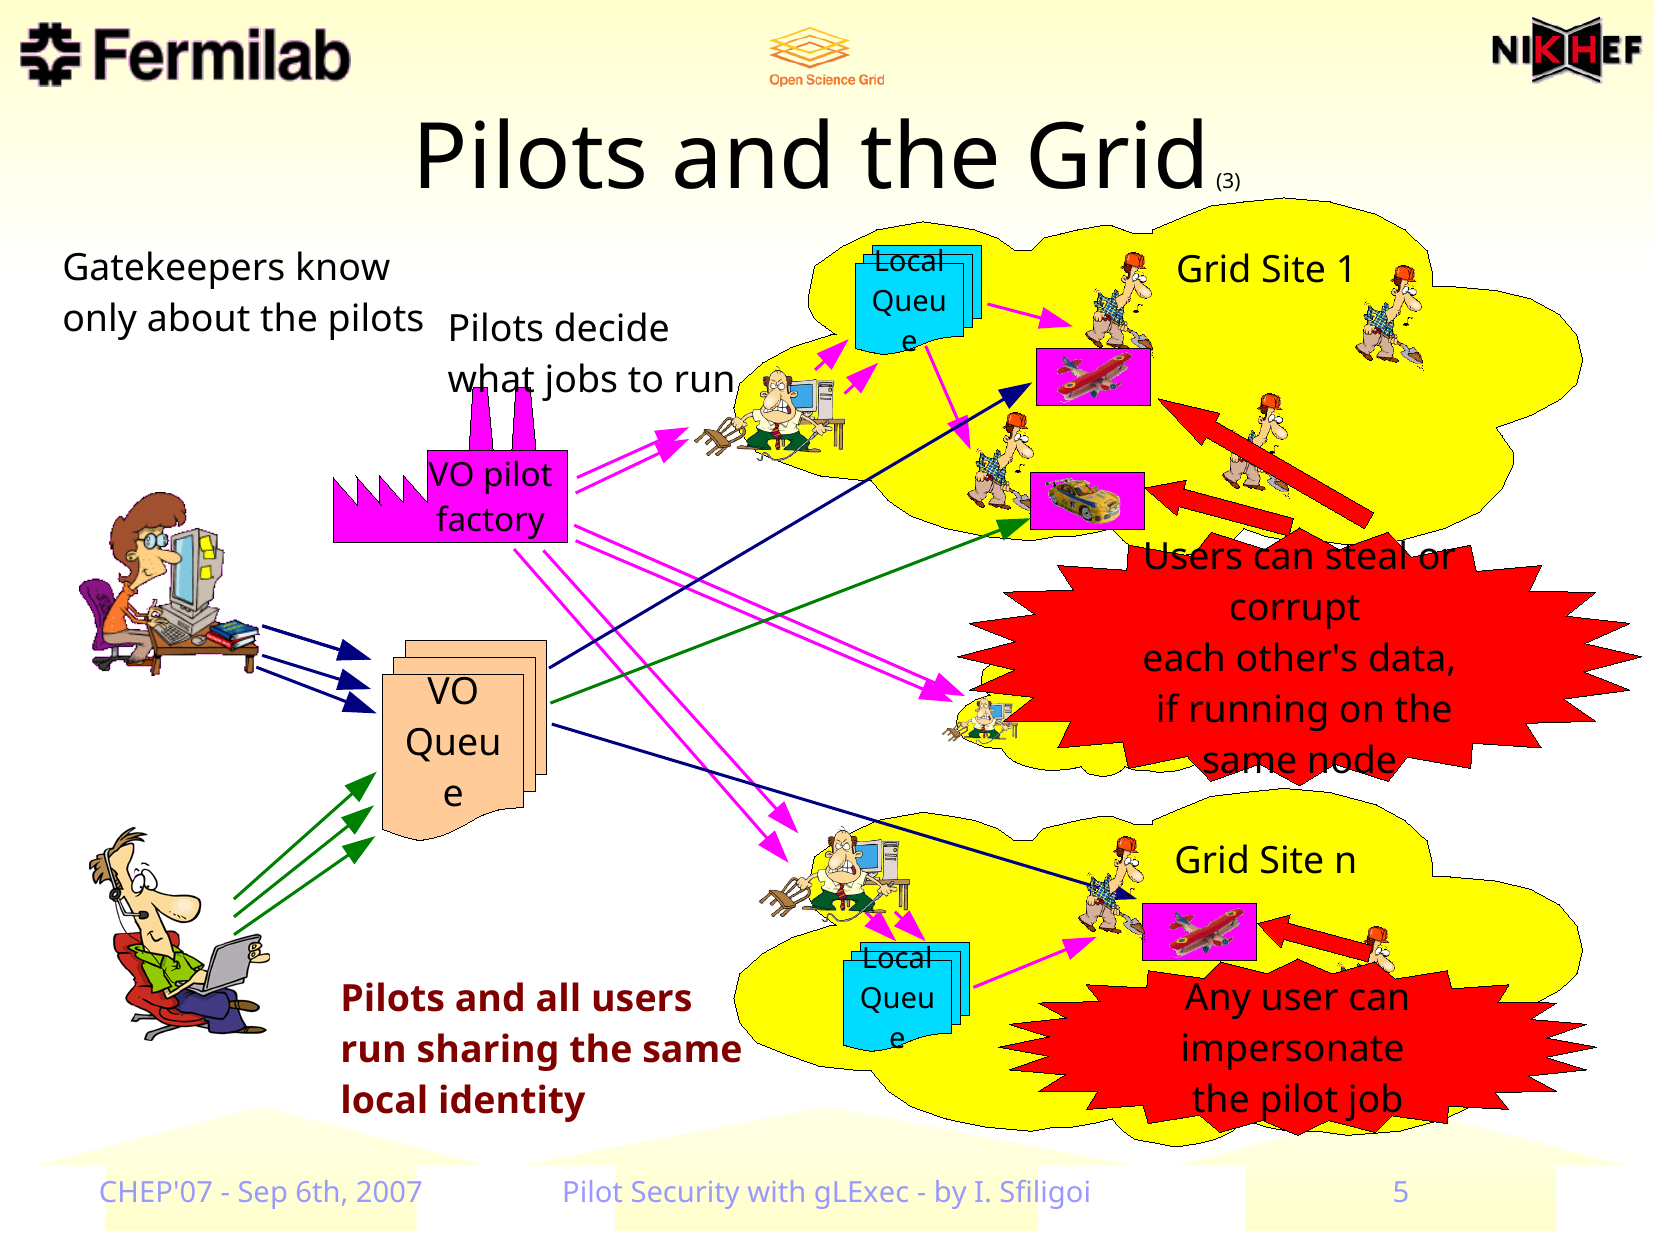

# Pilots and the Grid (3)
Grid Site 1
Gatekeepers know
only about the pilots
Local
Queue
Pilots decide
what jobs to run
VO pilot
factory
Users can steal or corrupt
each other's data,
 if running on the same node
VO
Queue
Grid site i
Grid Site n
Local
Queue
Any user can impersonate
the pilot job
Pilots and all users
run sharing the same
local identity
CHEP'07 - Sep 6th, 2007
Pilot Security with gLExec - by I. Sfiligoi
5